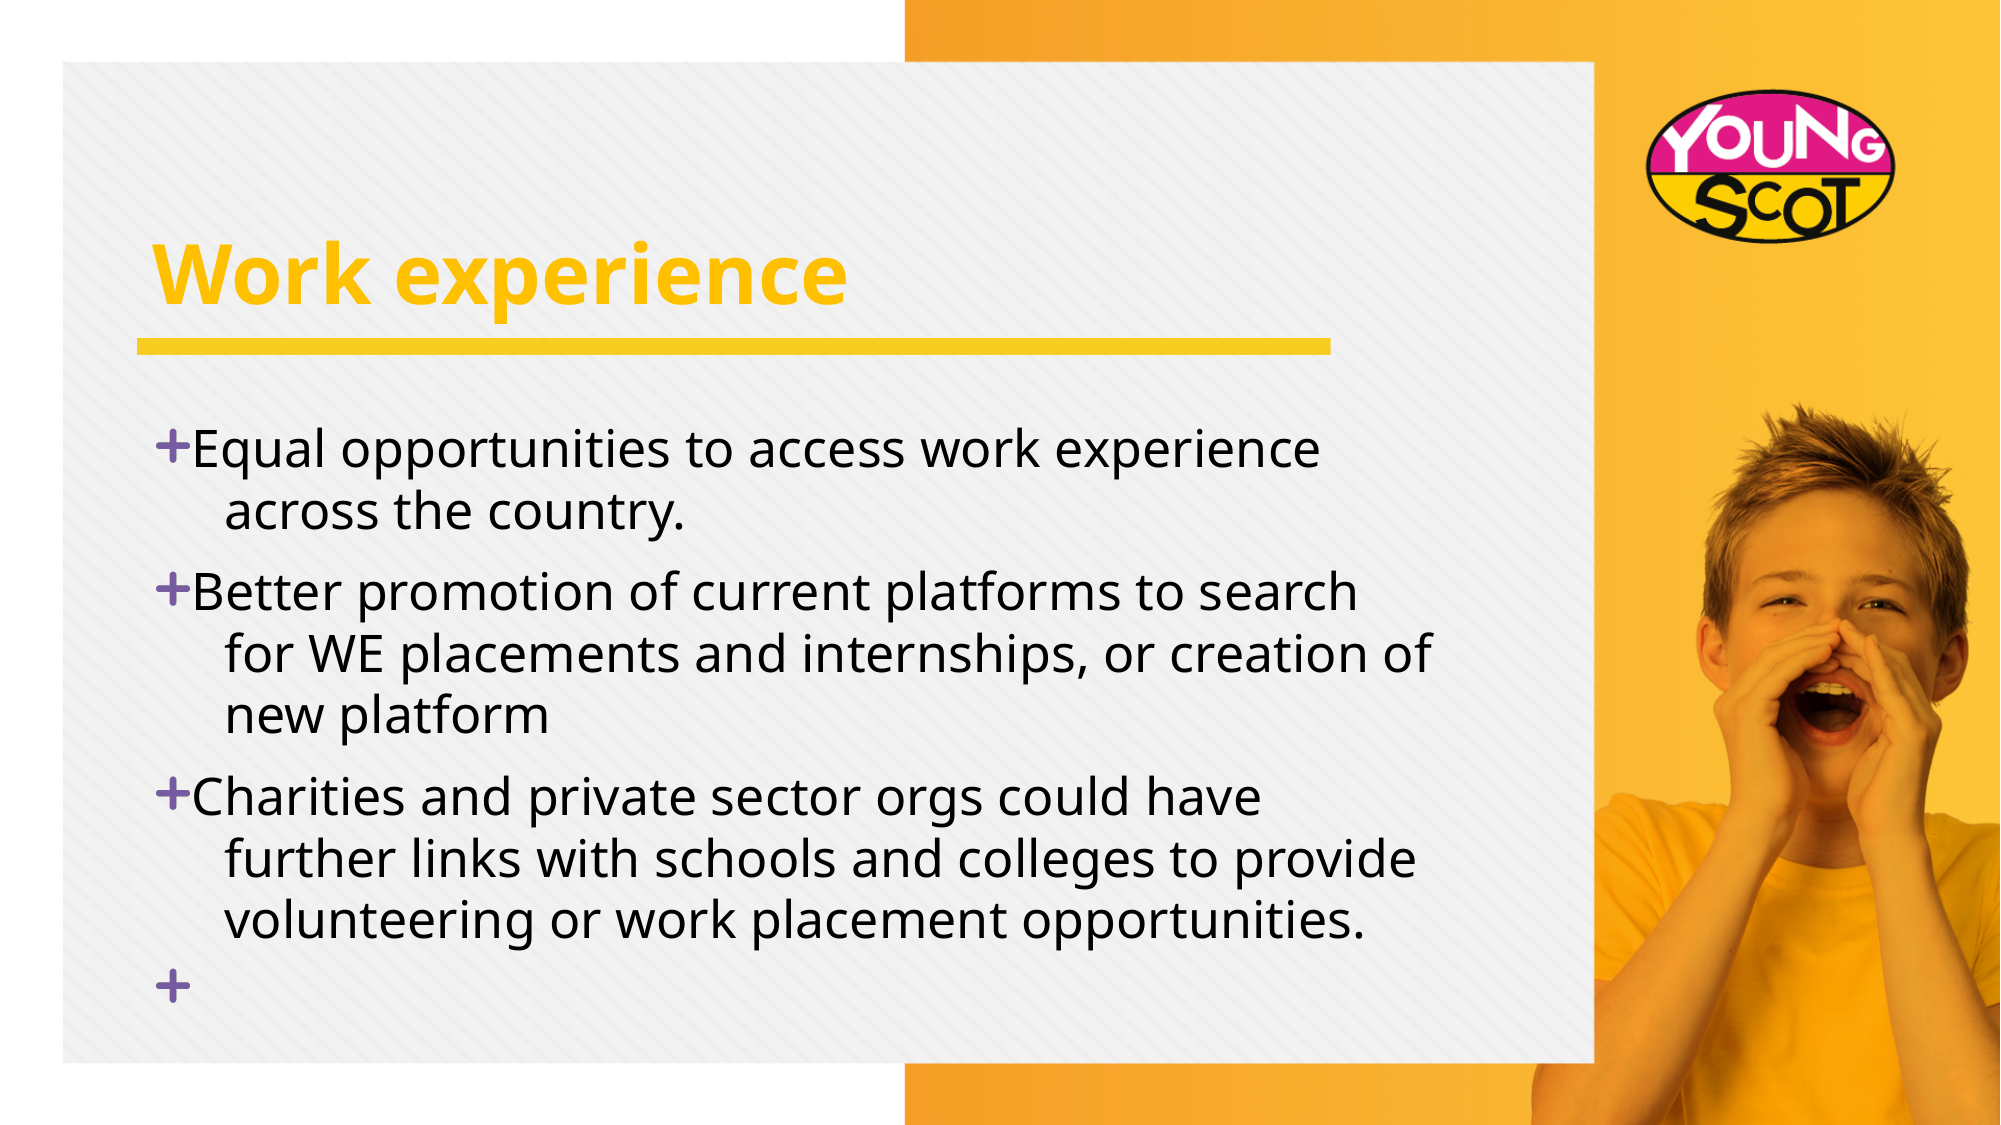

# Work experience
Equal opportunities to access work experience across the country.
Better promotion of current platforms to search for WE placements and internships, or creation of new platform
Charities and private sector orgs could have further links with schools and colleges to provide volunteering or work placement opportunities.